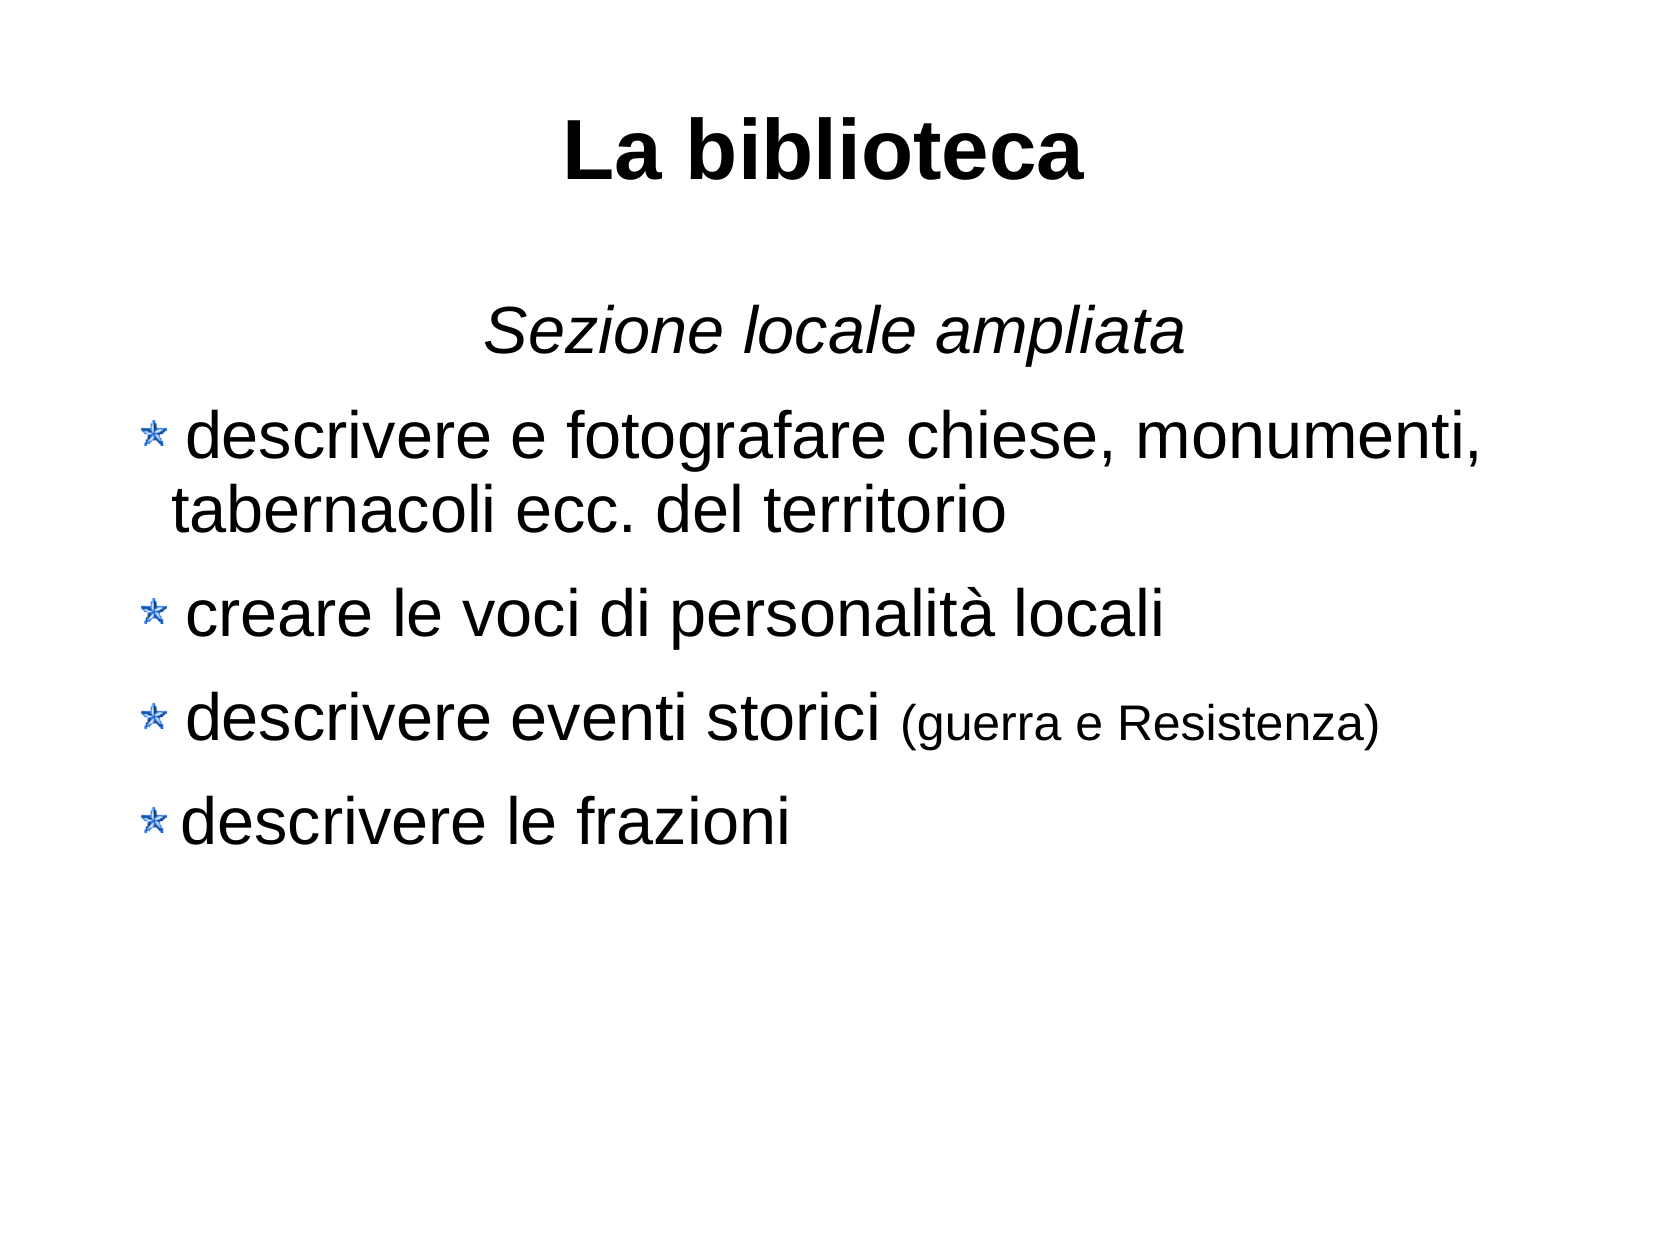

# La biblioteca
Sezione locale ampliata
 descrivere e fotografare chiese, monumenti, tabernacoli ecc. del territorio
 creare le voci di personalità locali
 descrivere eventi storici (guerra e Resistenza)
 descrivere le frazioni